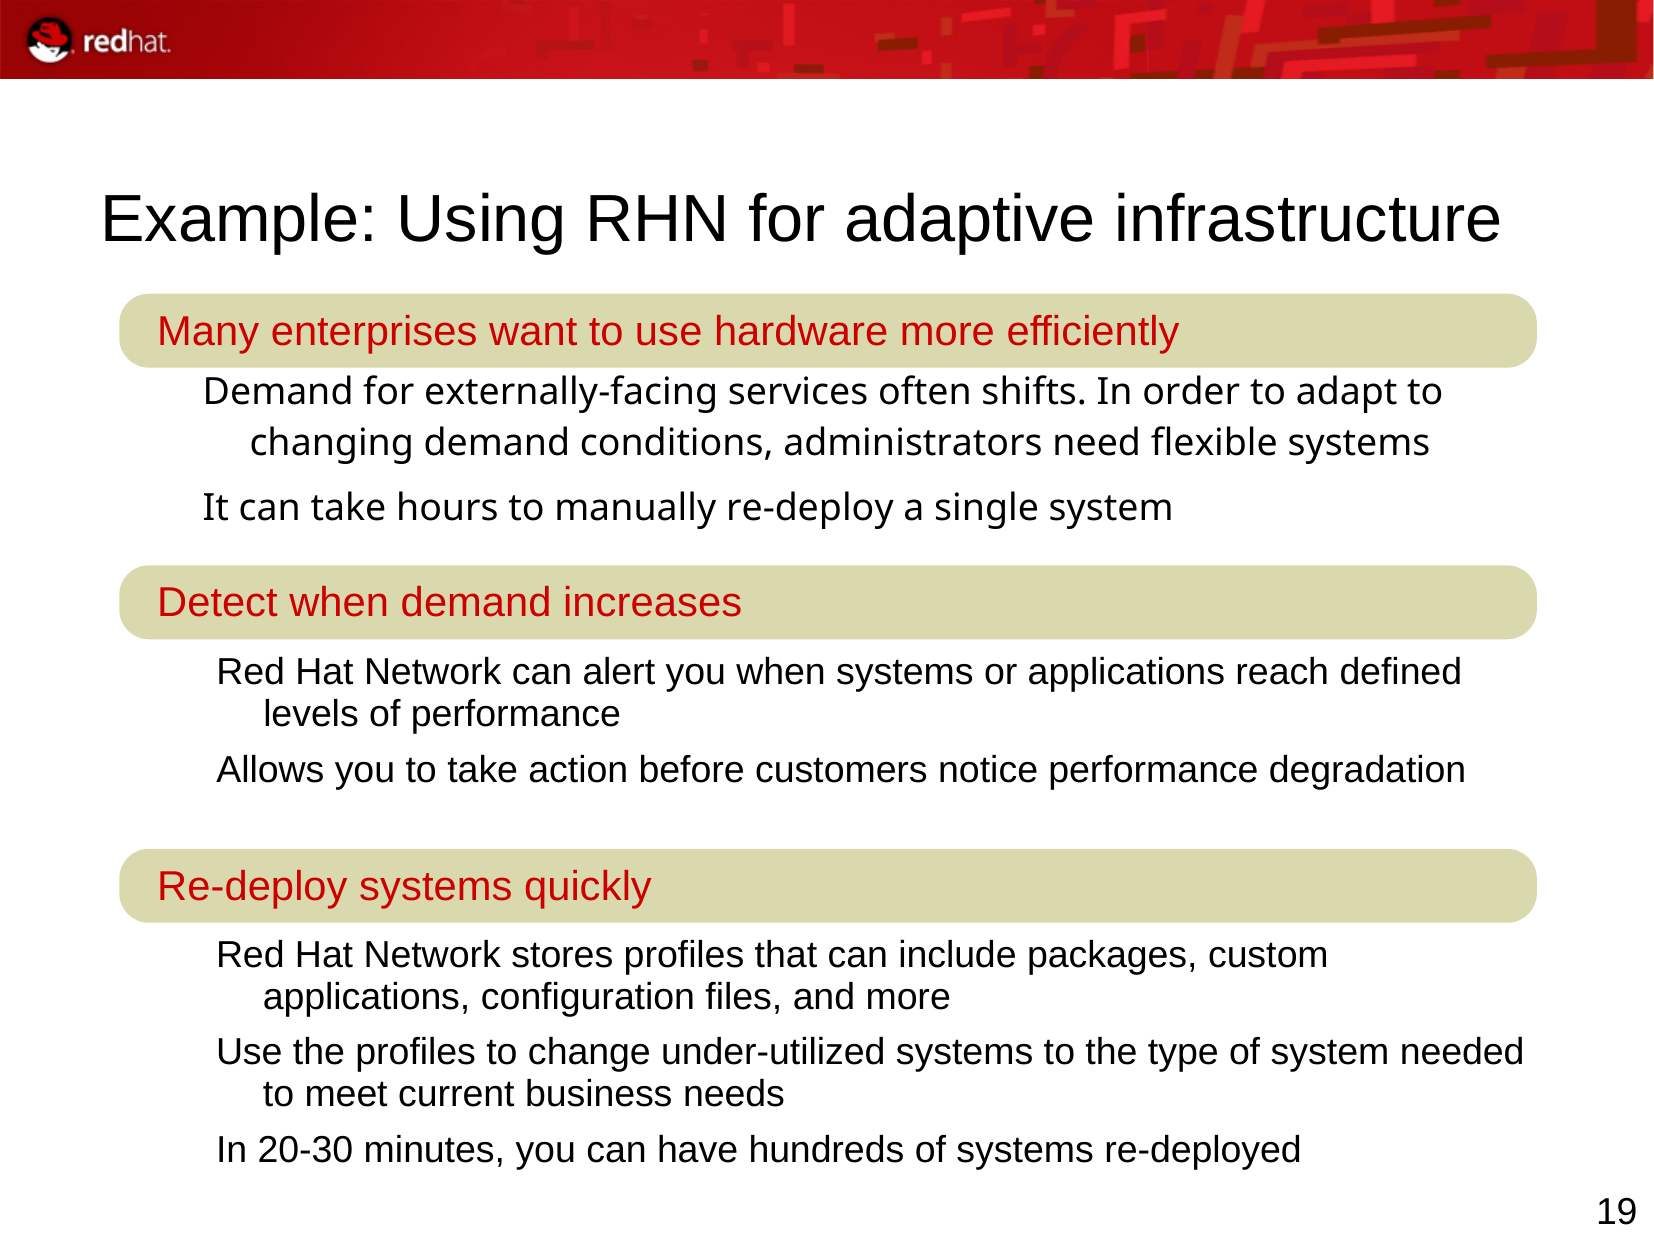

# Example: Using RHN for adaptive infrastructure
 Many enterprises want to use hardware more efficiently
Demand for externally-facing services often shifts. In order to adapt to changing demand conditions, administrators need flexible systems
It can take hours to manually re-deploy a single system
 Detect when demand increases
Red Hat Network can alert you when systems or applications reach defined levels of performance
Allows you to take action before customers notice performance degradation
 Re-deploy systems quickly
Red Hat Network stores profiles that can include packages, custom applications, configuration files, and more
Use the profiles to change under-utilized systems to the type of system needed to meet current business needs
In 20-30 minutes, you can have hundreds of systems re-deployed